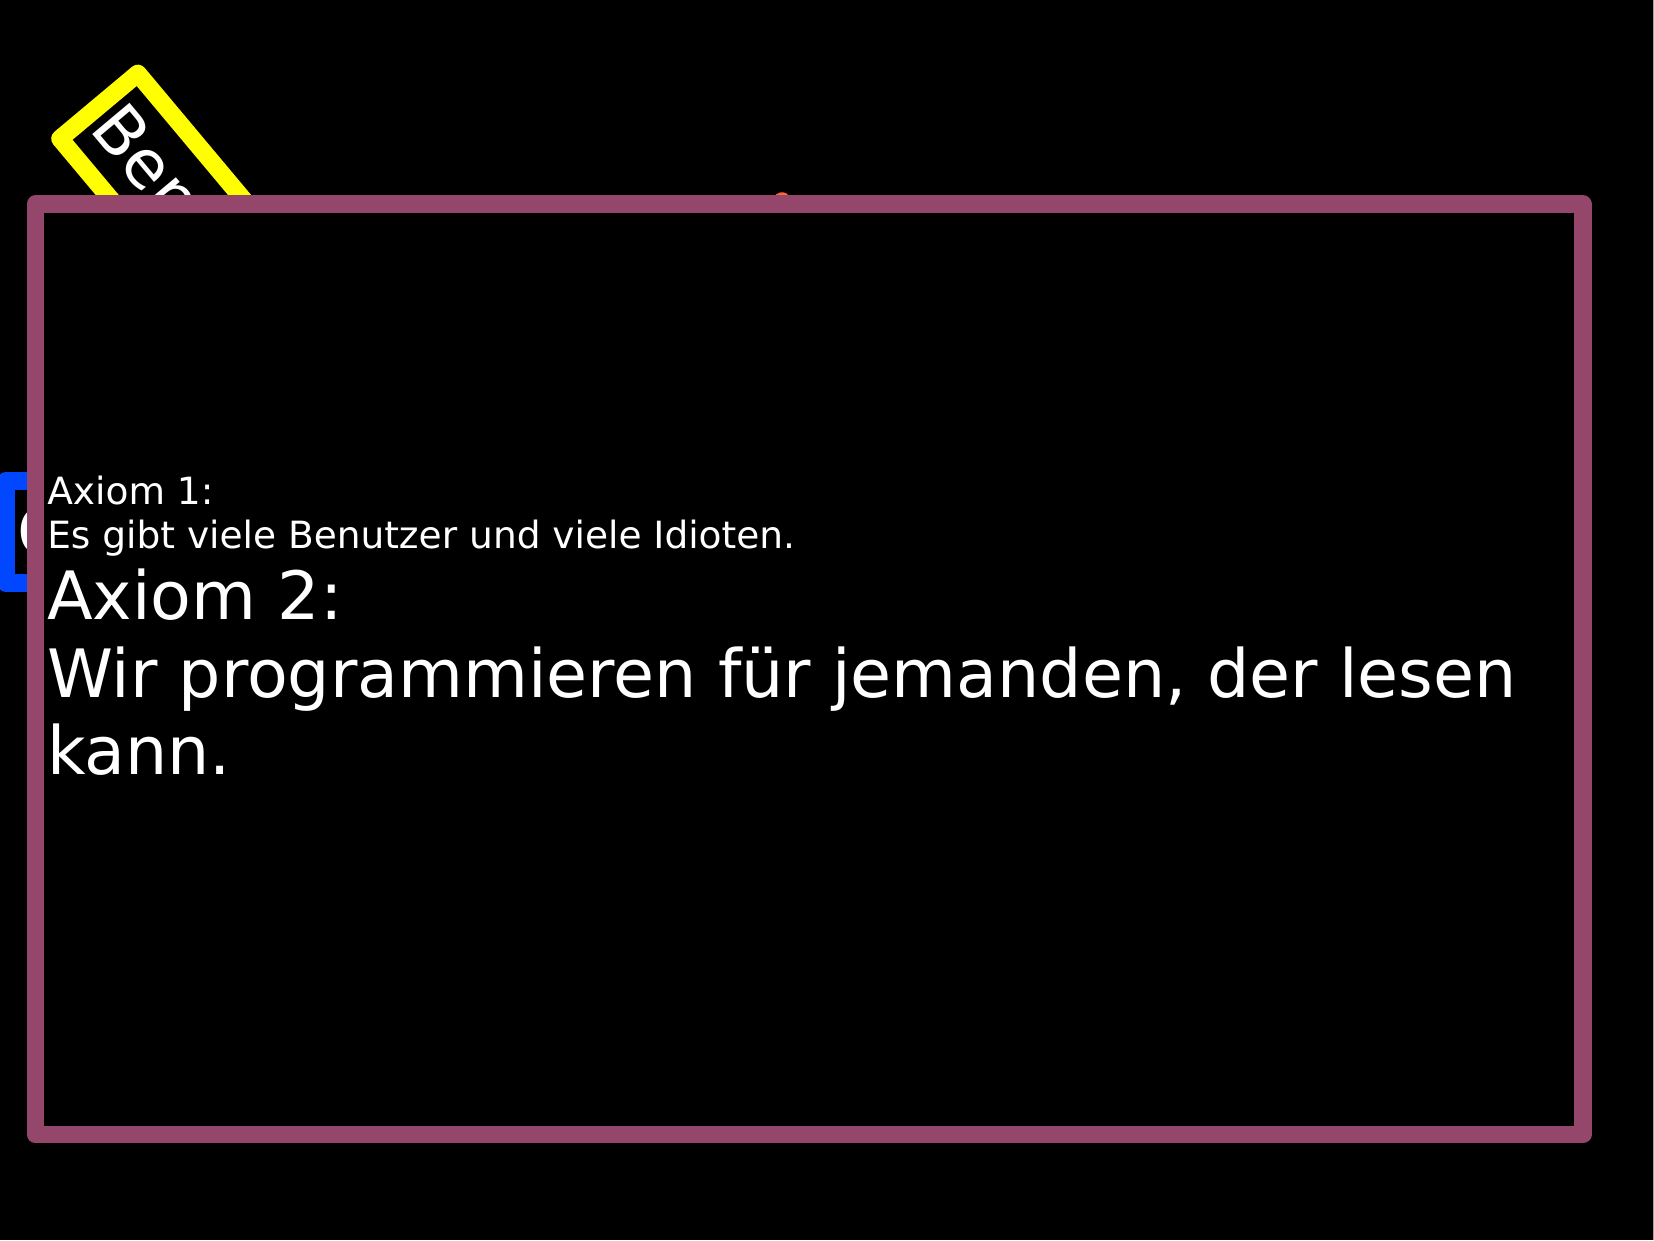

Axiom 1:
Es gibt viele Benutzer und viele Idioten.
Axiom 2:
Wir programmieren für jemanden, der lesen kann.
Benutzerfreundlich = Idiotensicher!
Plattformübergreifend
GUI und CMD Erstellung
Benutzerfreundlich = Idiotensicher
Bearbeitung
Auswertung der Protokolle